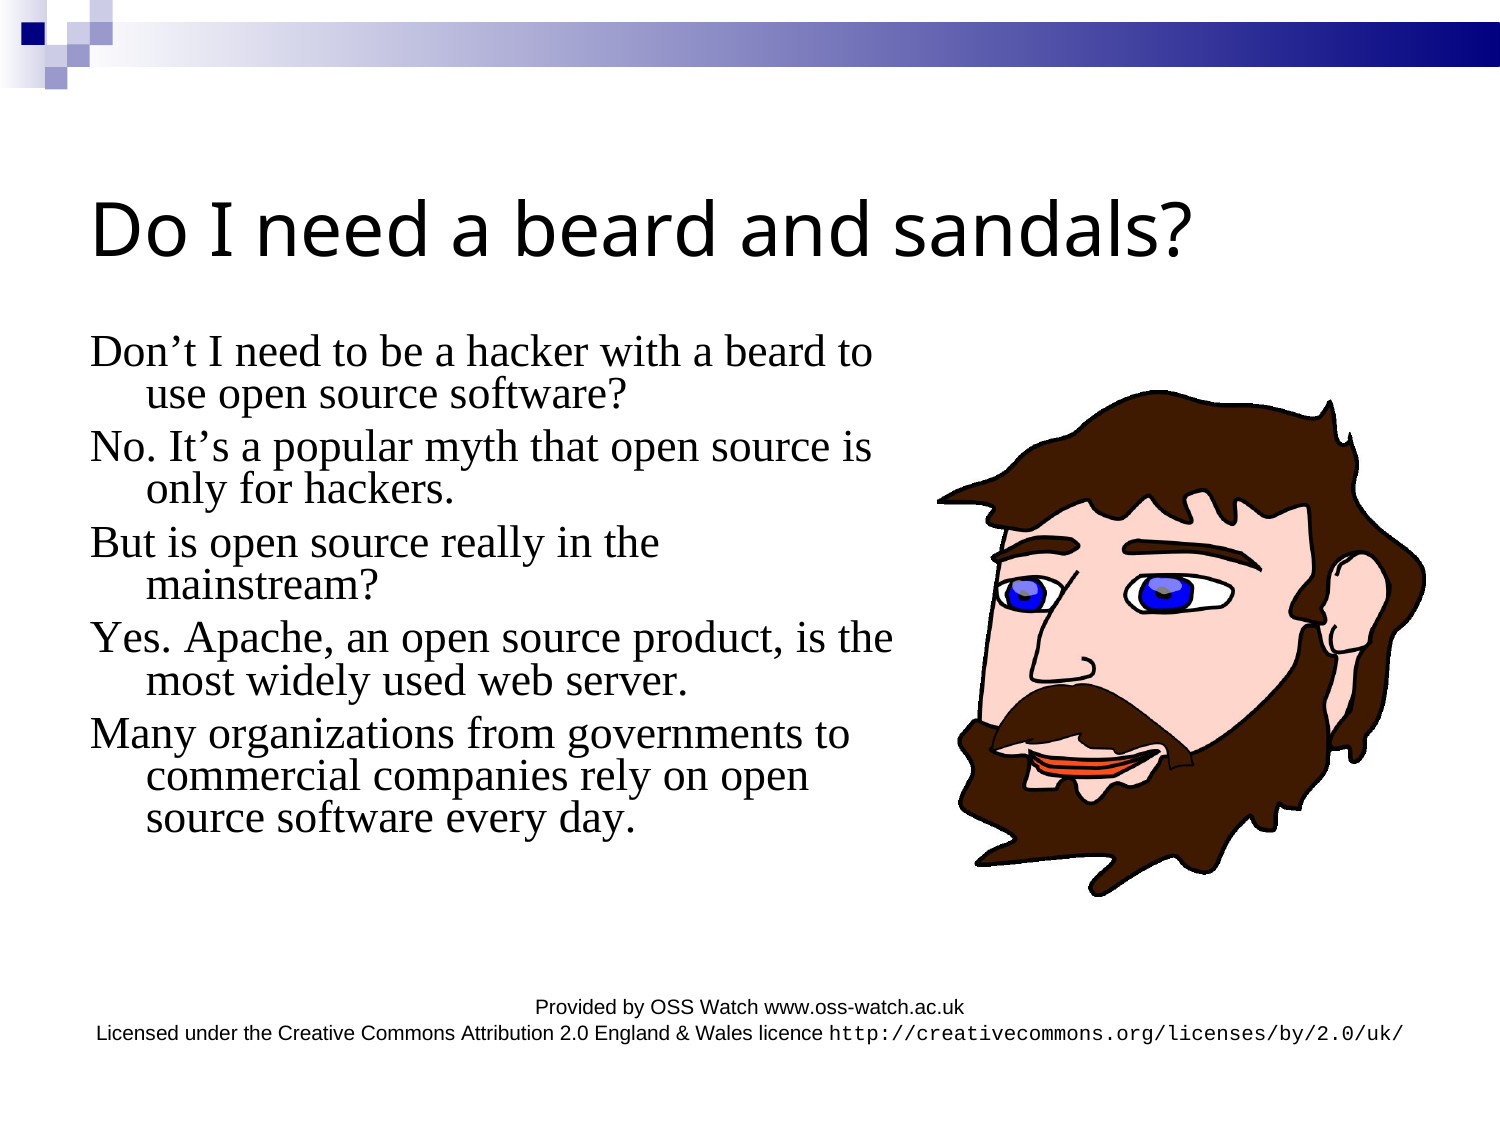

# Do I need a beard and sandals?
Don’t I need to be a hacker with a beard to use open source software?
No. It’s a popular myth that open source is only for hackers.
But is open source really in the mainstream?
Yes. Apache, an open source product, is the most widely used web server.
Many organizations from governments to commercial companies rely on open source software every day.